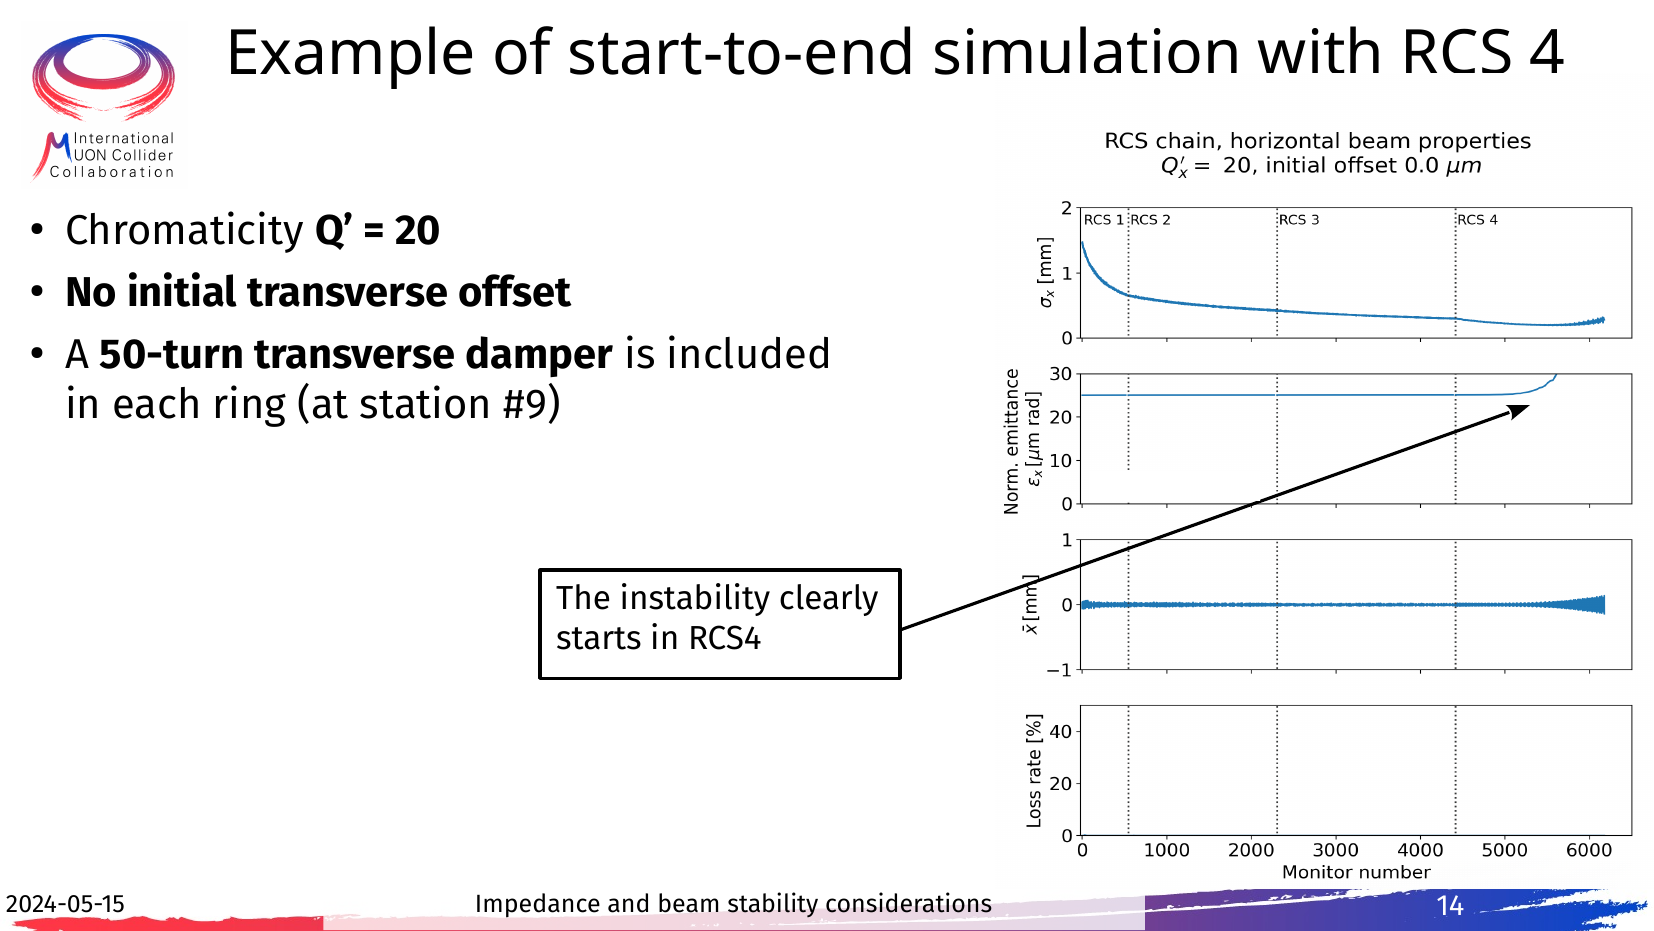

# Example of start-to-end simulation with RCS 4
Chromaticity Q’ = 20
No initial transverse offset
A 50-turn transverse damper is included in each ring (at station #9)
The instability clearly starts in RCS4
2024-05-15
Impedance and beam stability considerations
14